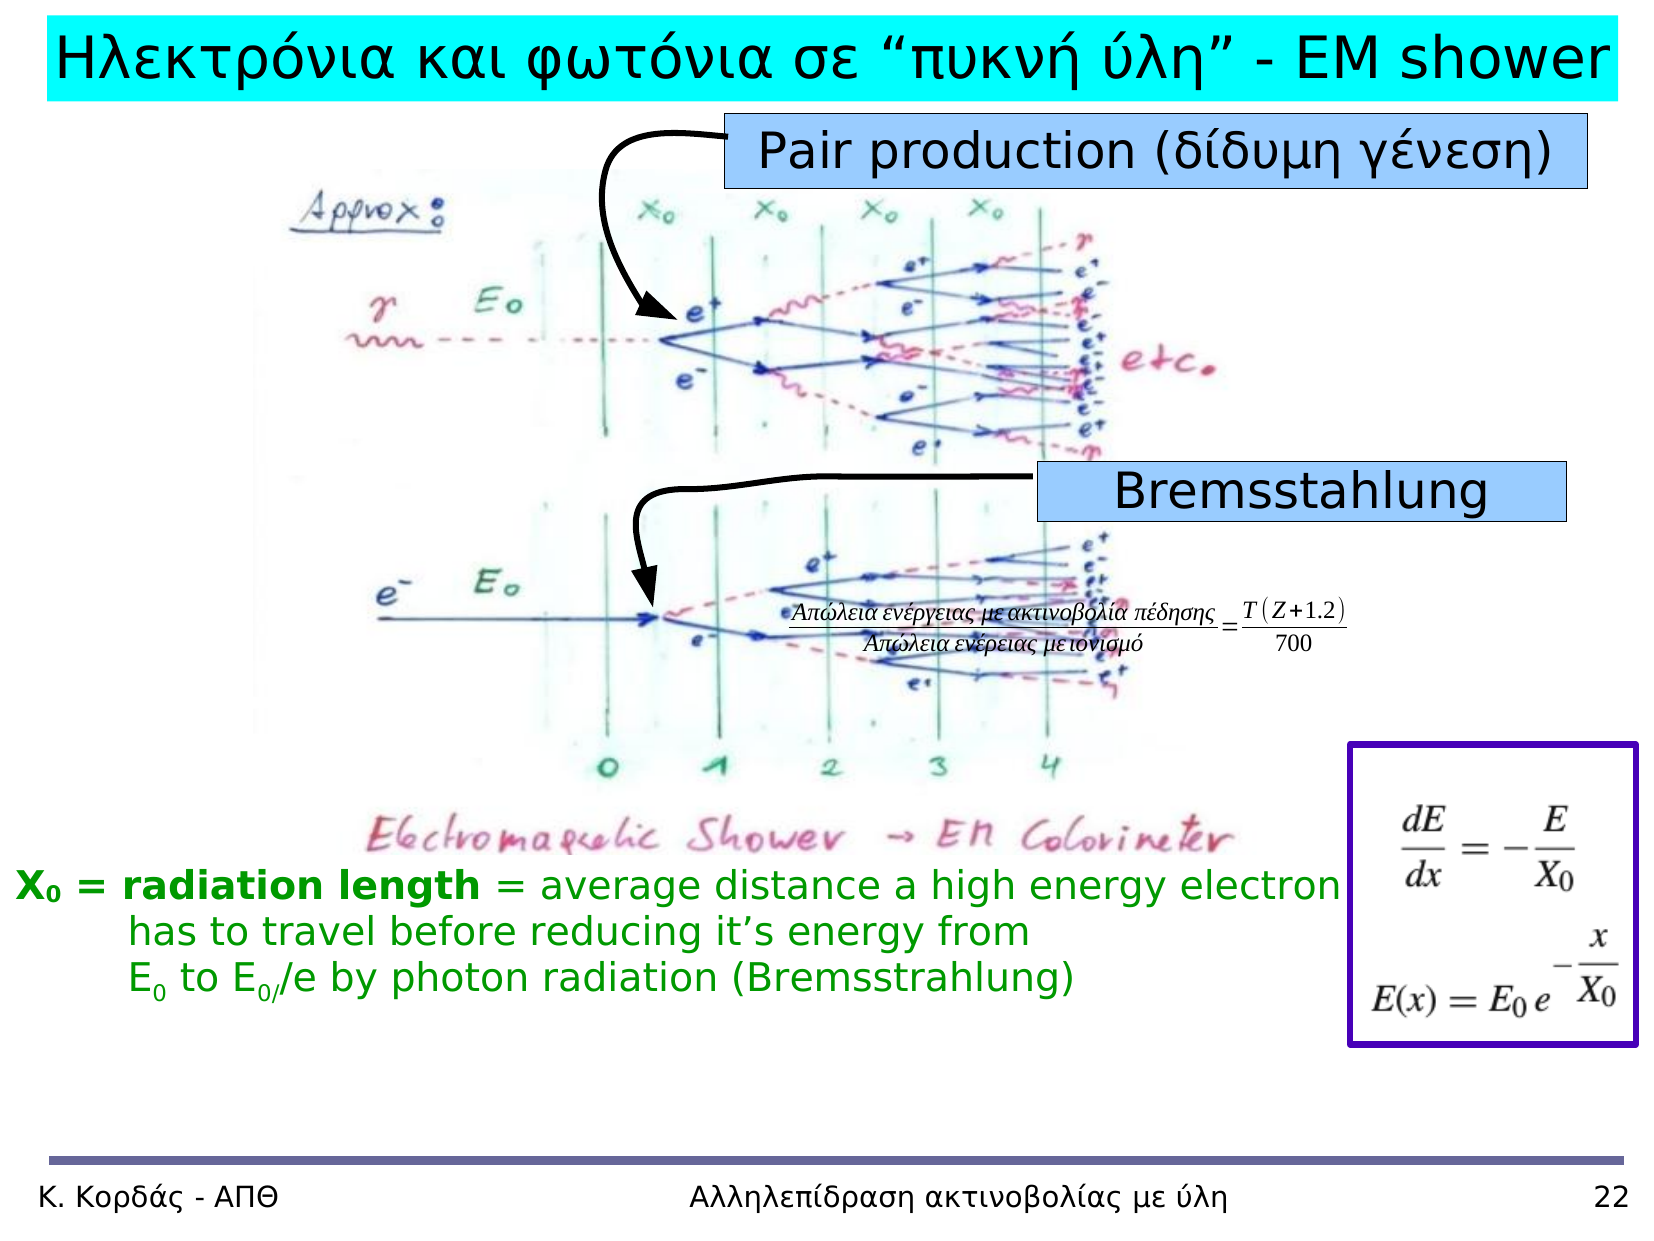

# Ηλεκτρόνια και φωτόνια σε “πυκνή ύλη” - EM shower
Pair production (δίδυμη γένεση)
Bremsstahlung
X0 = radiation length = average distance a high energy electron
 has to travel before reducing it’s energy from
 E0 to E0//e by photon radiation (Bremsstrahlung)
Κ. Κορδάς - ΑΠΘ
Αλληλεπίδραση ακτινοβολίας με ύλη
22